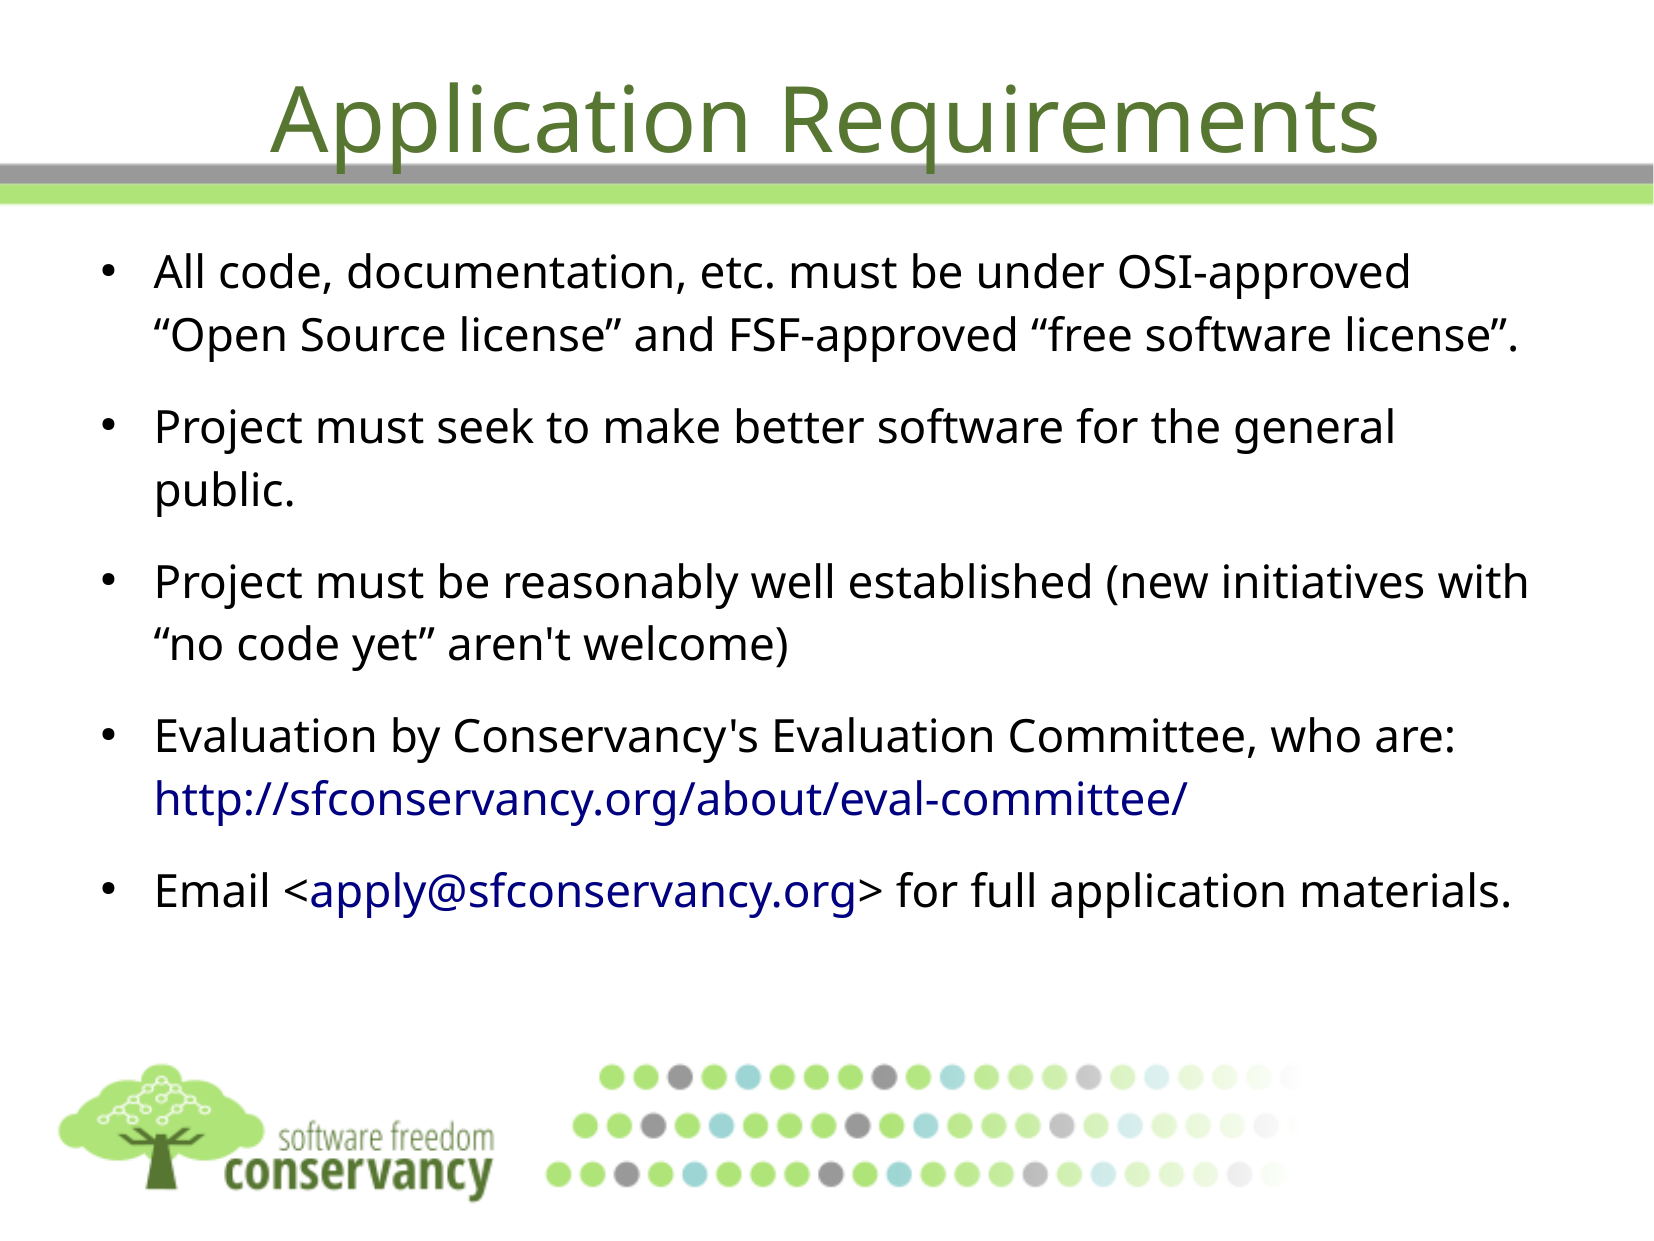

# Application Requirements
All code, documentation, etc. must be under OSI-approved “Open Source license” and FSF-approved “free software license”.
Project must seek to make better software for the general public.
Project must be reasonably well established (new initiatives with “no code yet” aren't welcome)
Evaluation by Conservancy's Evaluation Committee, who are: http://sfconservancy.org/about/eval-committee/
Email <apply@sfconservancy.org> for full application materials.